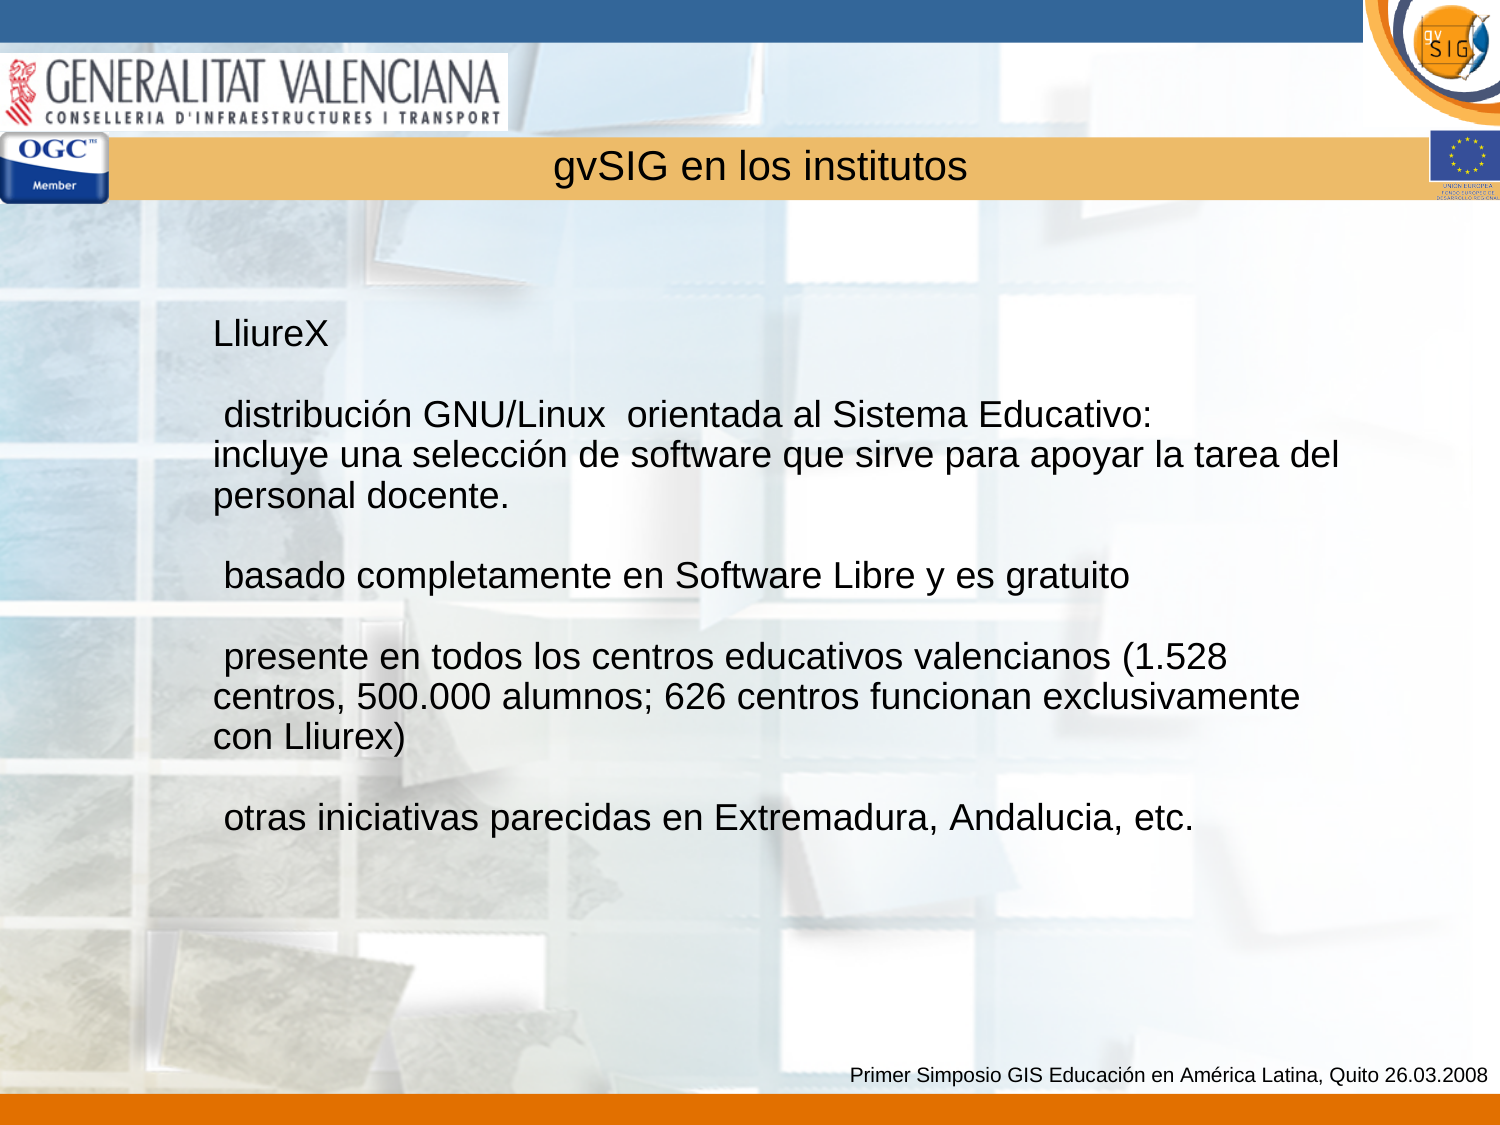

gvSIG en los institutos
LliureX
 distribución GNU/Linux orientada al Sistema Educativo:
incluye una selección de software que sirve para apoyar la tarea del personal docente.
 basado completamente en Software Libre y es gratuito
 presente en todos los centros educativos valencianos (1.528 centros, 500.000 alumnos; 626 centros funcionan exclusivamente con Lliurex)
 otras iniciativas parecidas en Extremadura, Andalucia, etc.